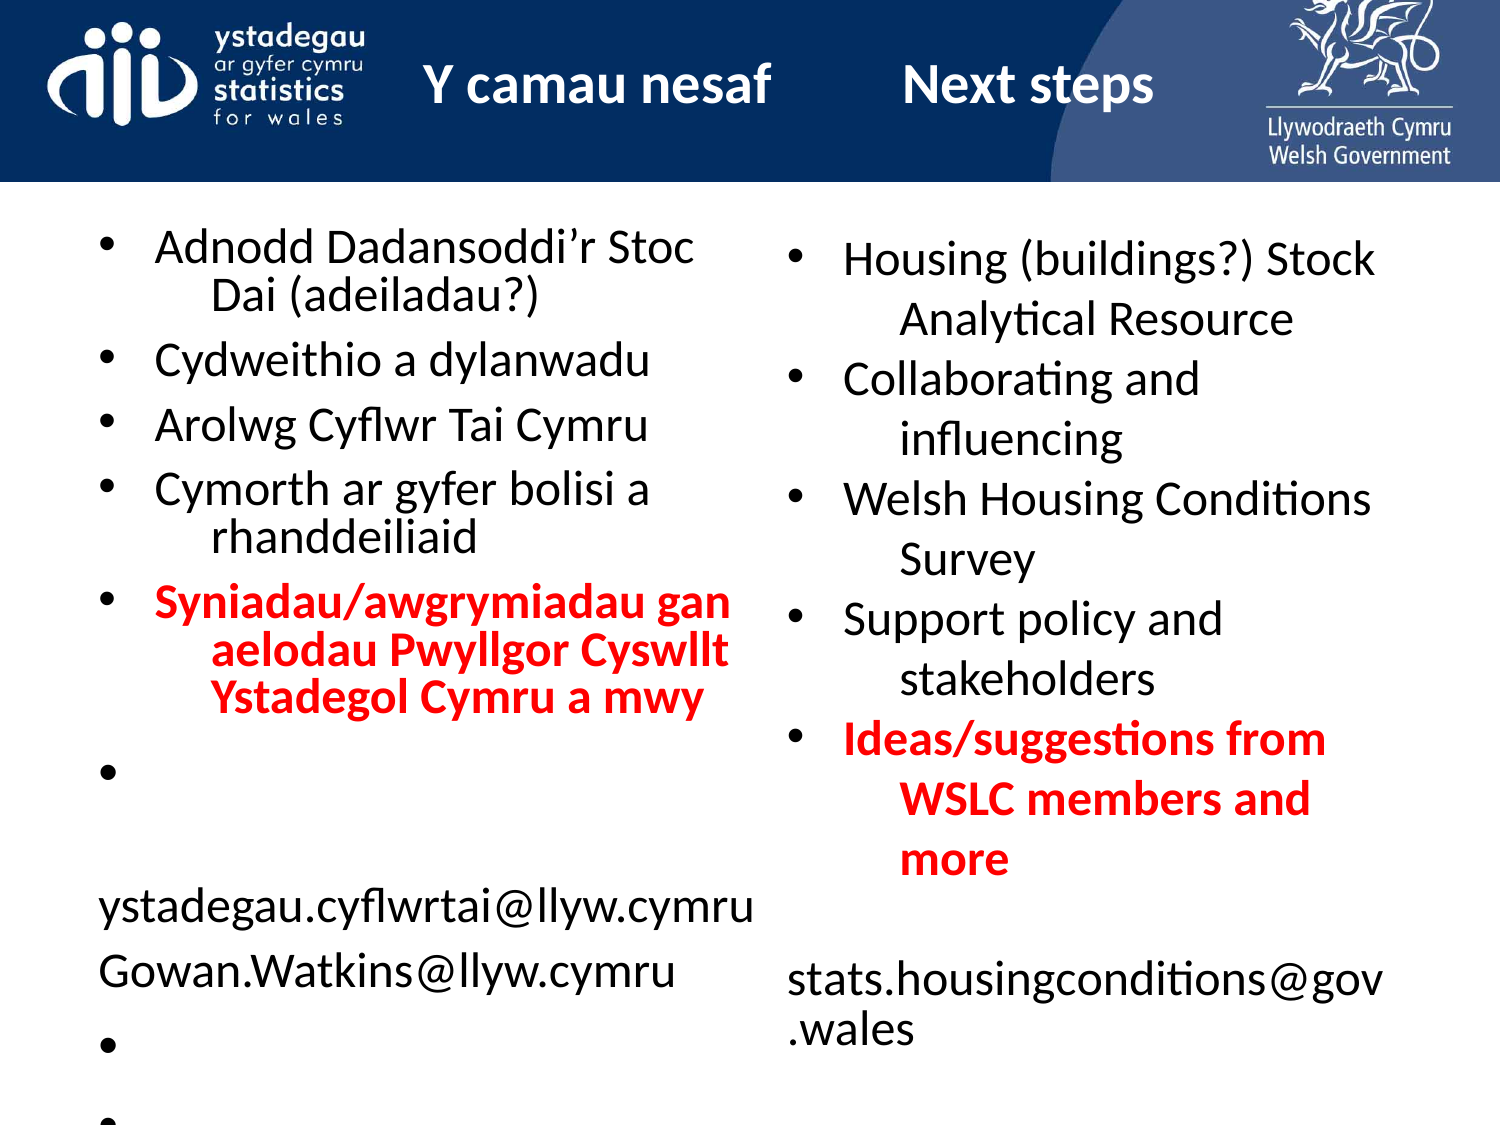

Y camau nesaf
# Next steps
Adnodd Dadansoddi’r Stoc Dai (adeiladau?)
Cydweithio a dylanwadu
Arolwg Cyflwr Tai Cymru
Cymorth ar gyfer bolisi a rhanddeiliaid
Syniadau/awgrymiadau gan aelodau Pwyllgor Cyswllt Ystadegol Cymru a mwy
ystadegau.cyflwrtai@llyw.cymru
Gowan.Watkins@llyw.cymru
Housing (buildings?) Stock Analytical Resource
Collaborating and influencing
Welsh Housing Conditions Survey
Support policy and stakeholders
Ideas/suggestions from WSLC members and more
stats.housingconditions@gov.wales
Gowan.Watkins@gov.wales